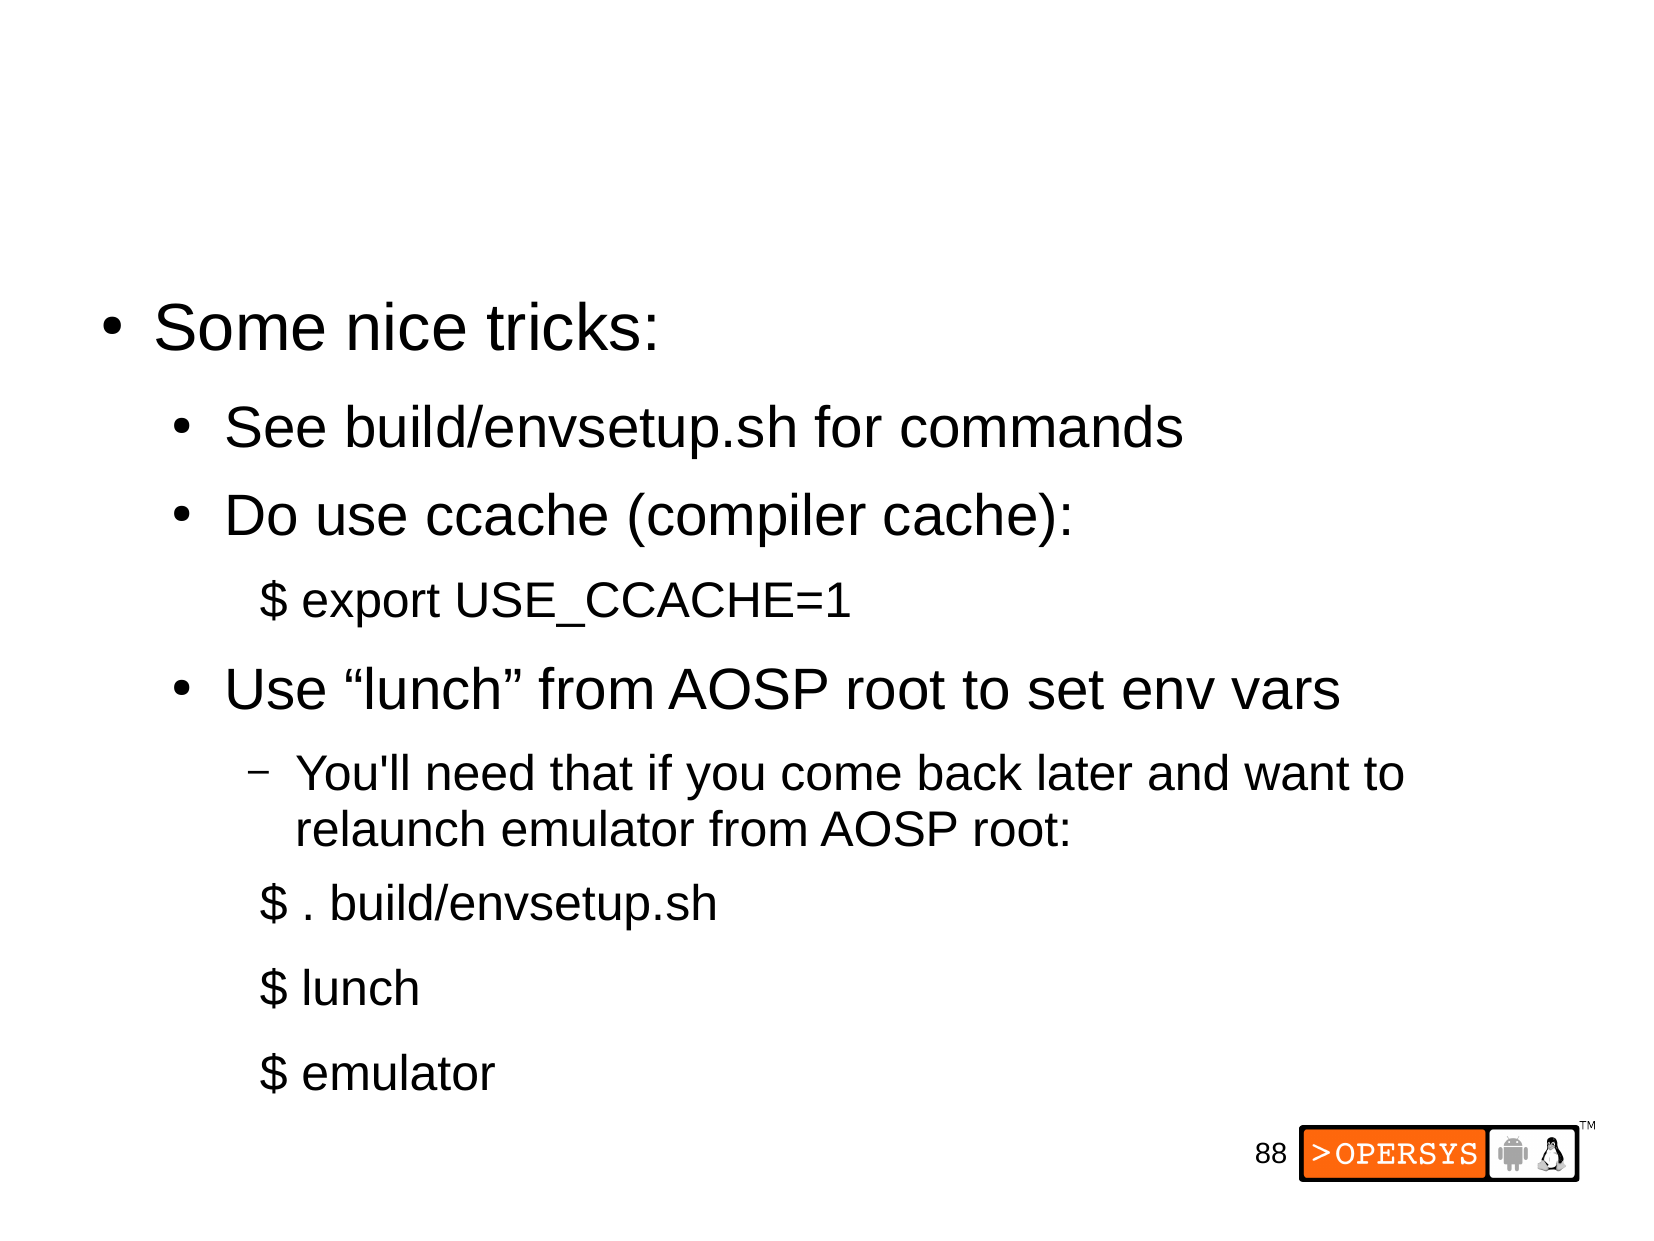

# Some nice tricks:
See build/envsetup.sh for commands
Do use ccache (compiler cache):
$ export USE_CCACHE=1
Use “lunch” from AOSP root to set env vars
You'll need that if you come back later and want to relaunch emulator from AOSP root:
$ . build/envsetup.sh
$ lunch
$ emulator